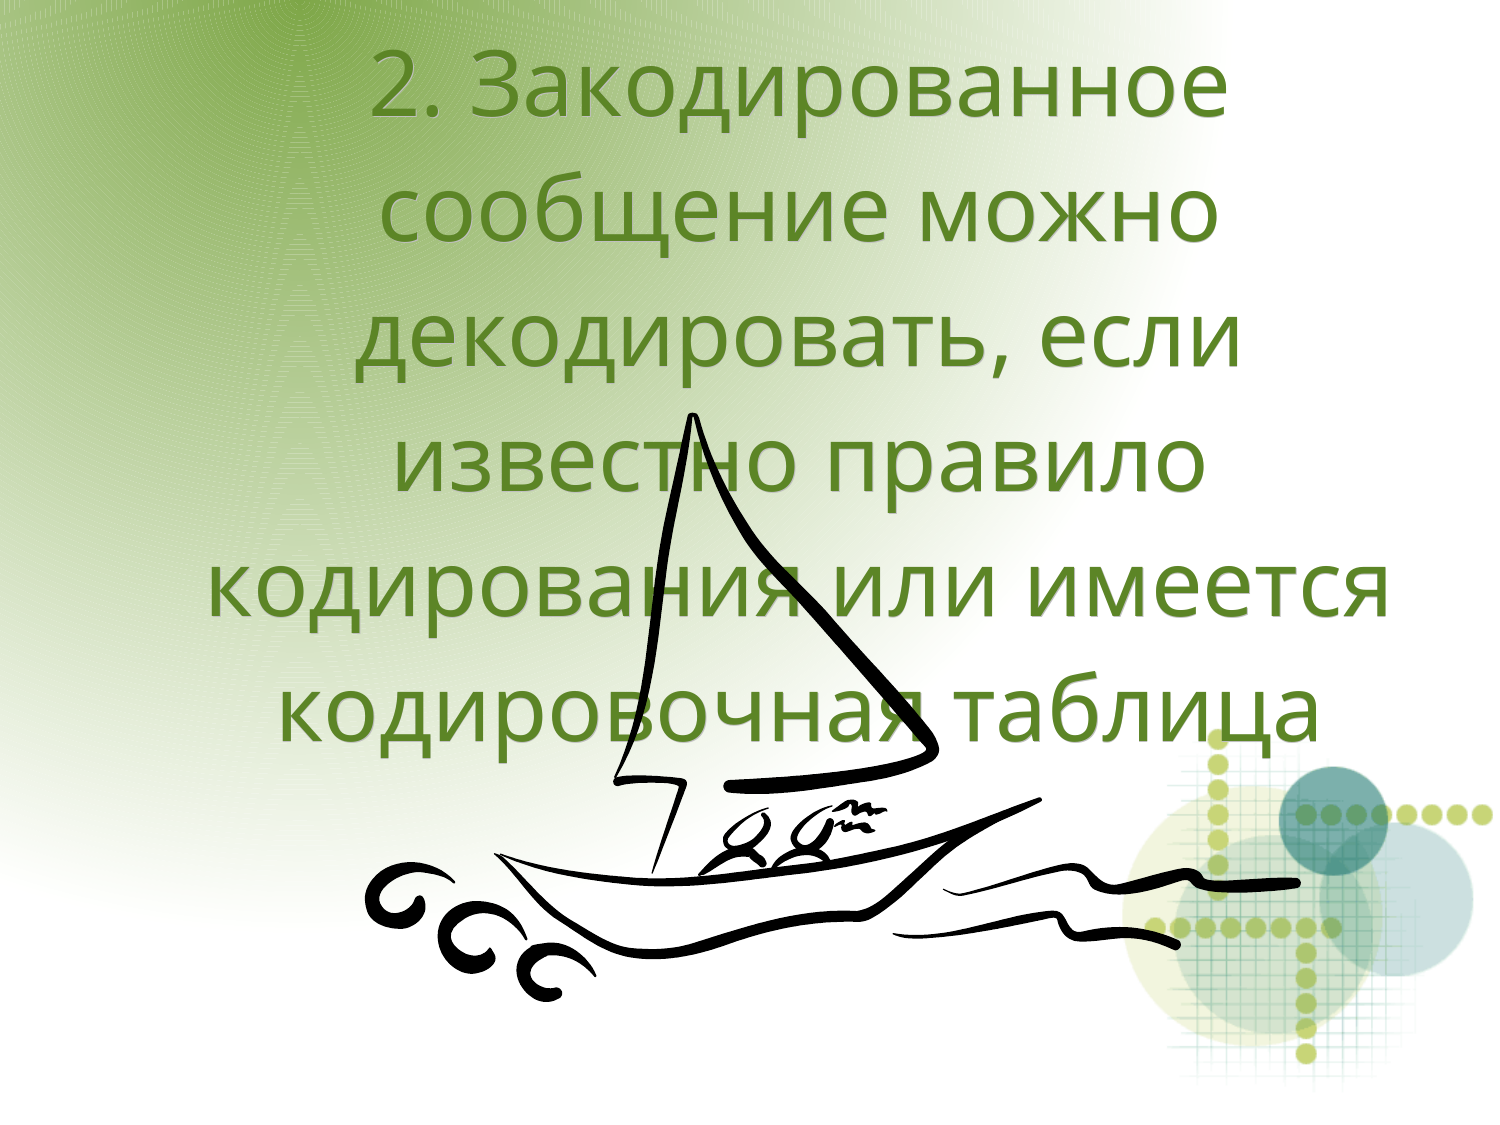

# 2. Закодированное сообщение можно декодировать, если известно правило кодирования или имеется кодировочная таблица